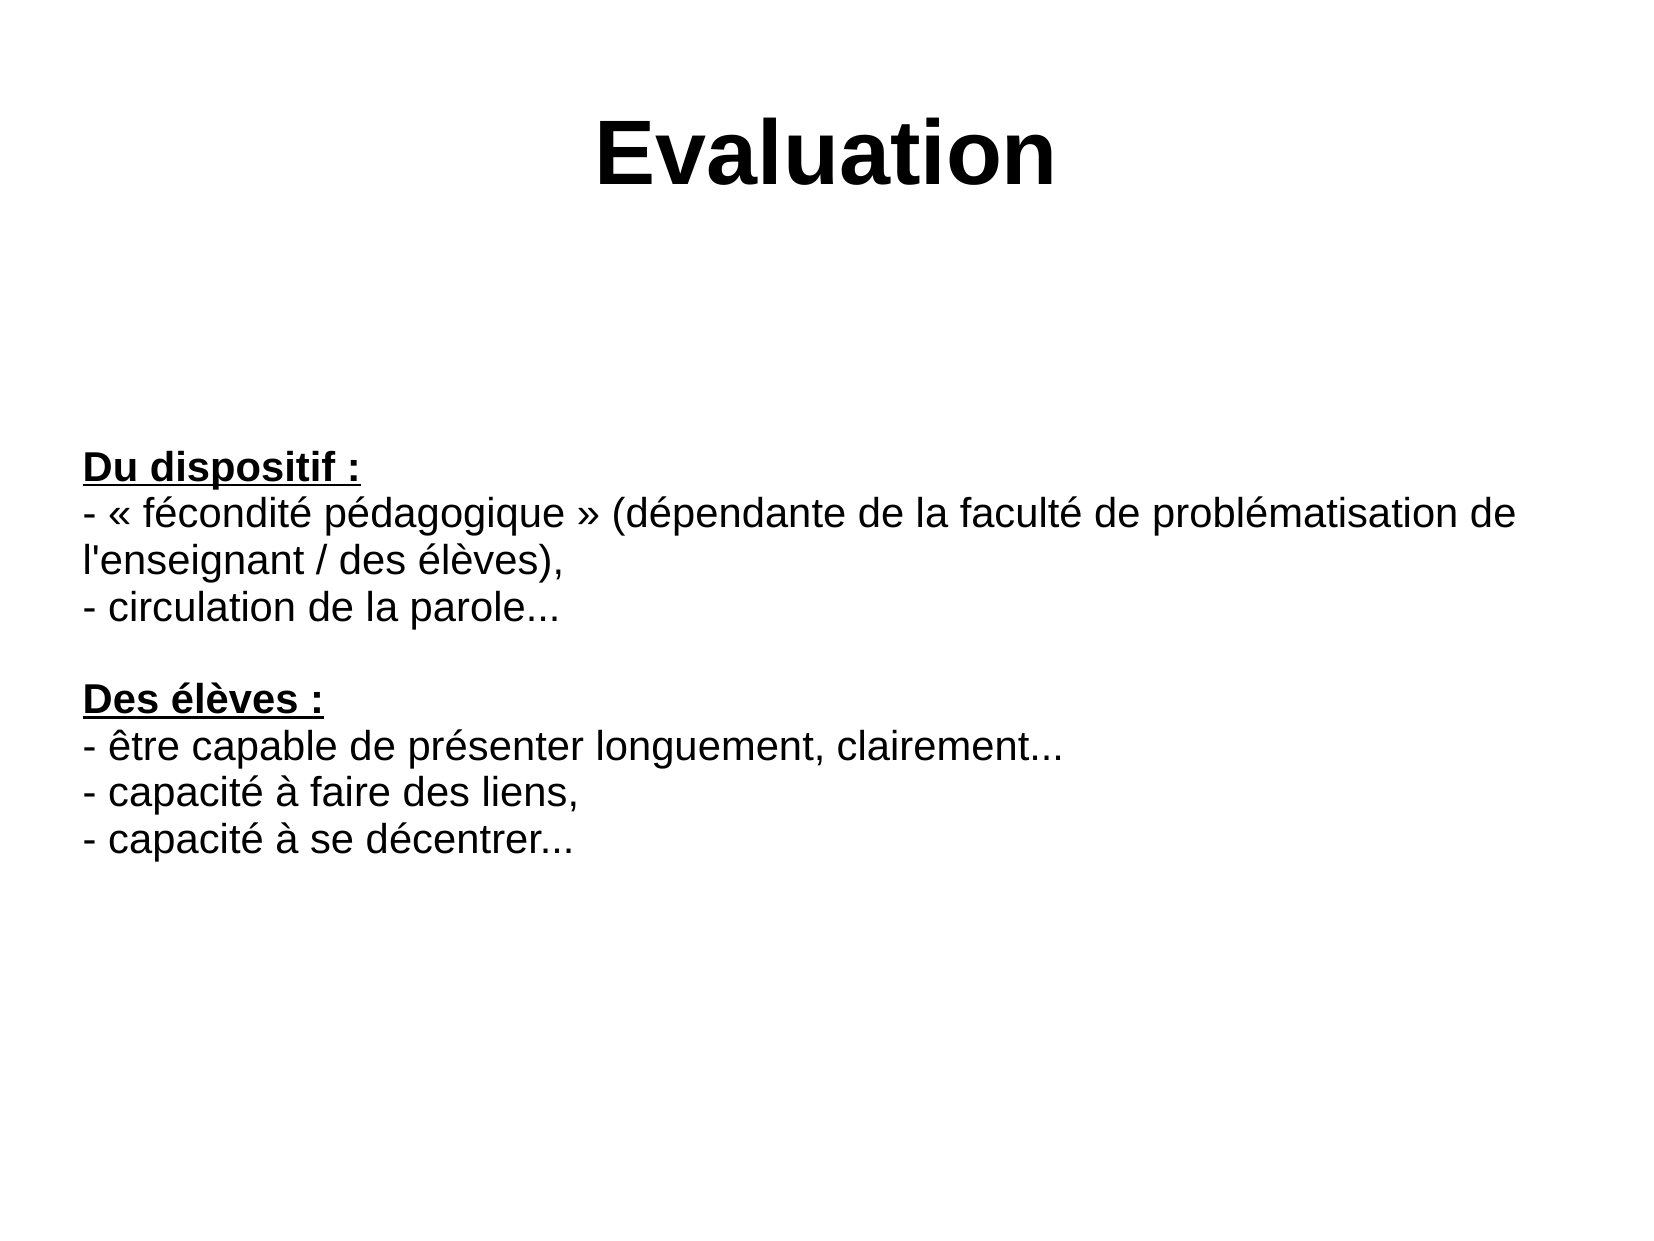

# Evaluation
Du dispositif :
- « fécondité pédagogique » (dépendante de la faculté de problématisation de l'enseignant / des élèves),
- circulation de la parole...
Des élèves :
- être capable de présenter longuement, clairement...
- capacité à faire des liens,
- capacité à se décentrer...